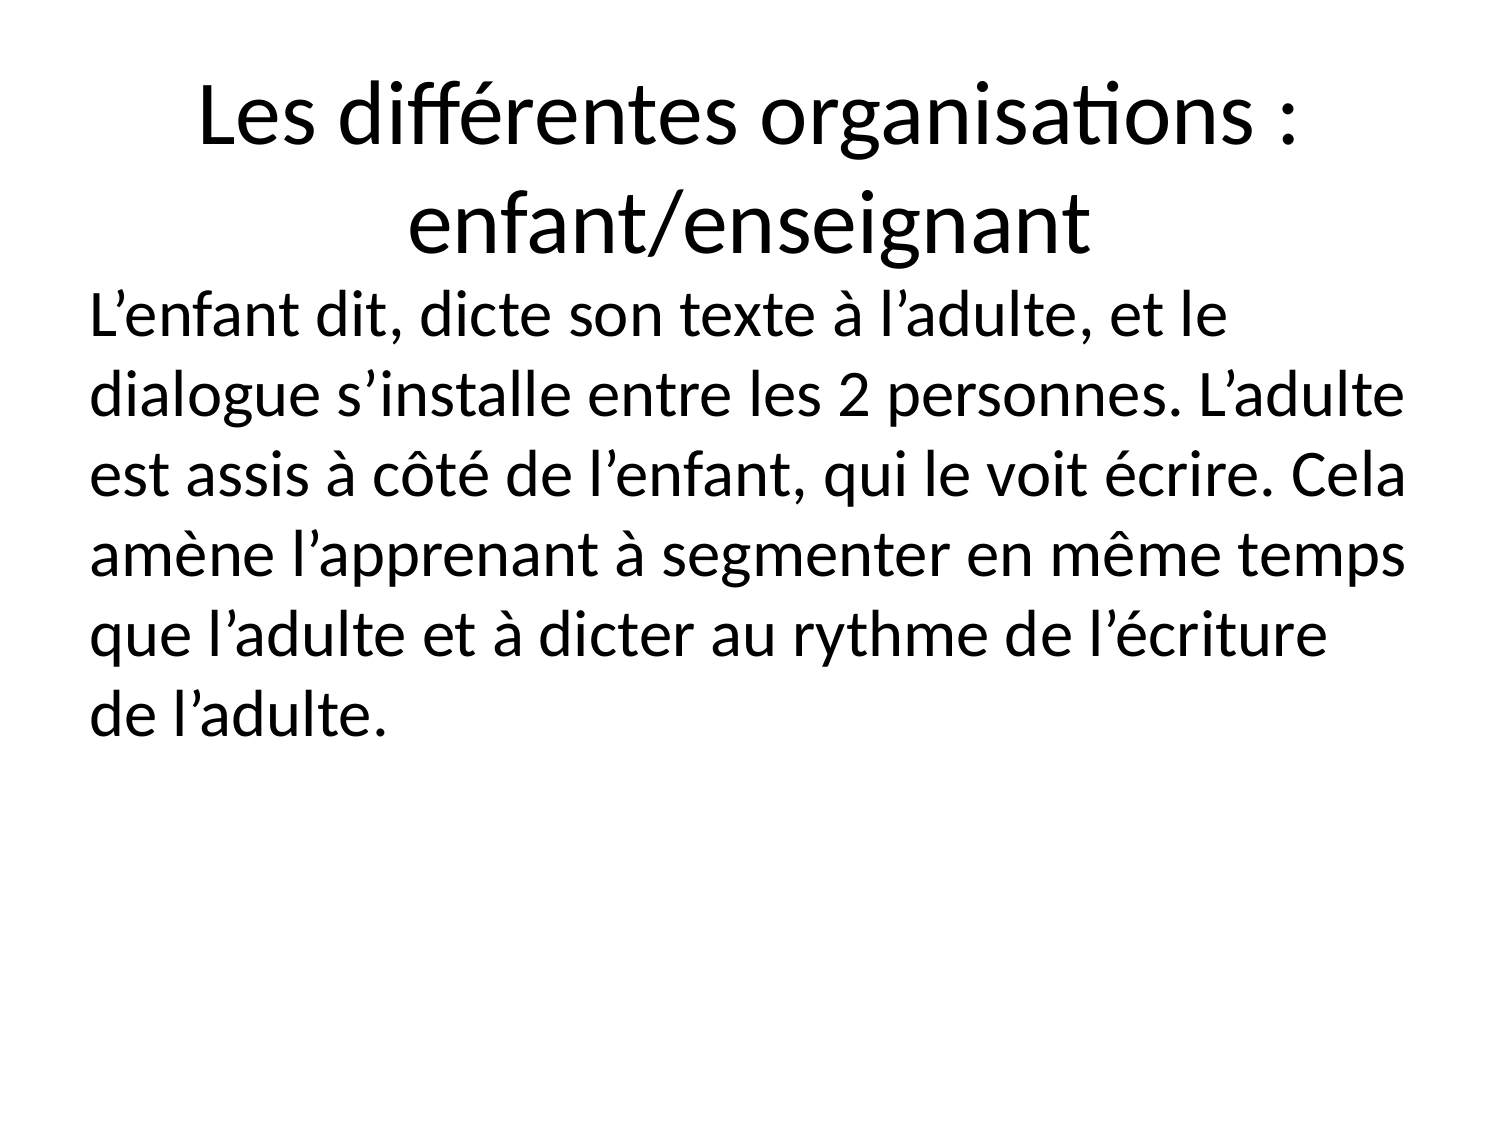

# Les différentes organisations : enfant/enseignant
L’enfant dit, dicte son texte à l’adulte, et le dialogue s’installe entre les 2 personnes. L’adulte est assis à côté de l’enfant, qui le voit écrire. Cela amène l’apprenant à segmenter en même temps que l’adulte et à dicter au rythme de l’écriture de l’adulte.